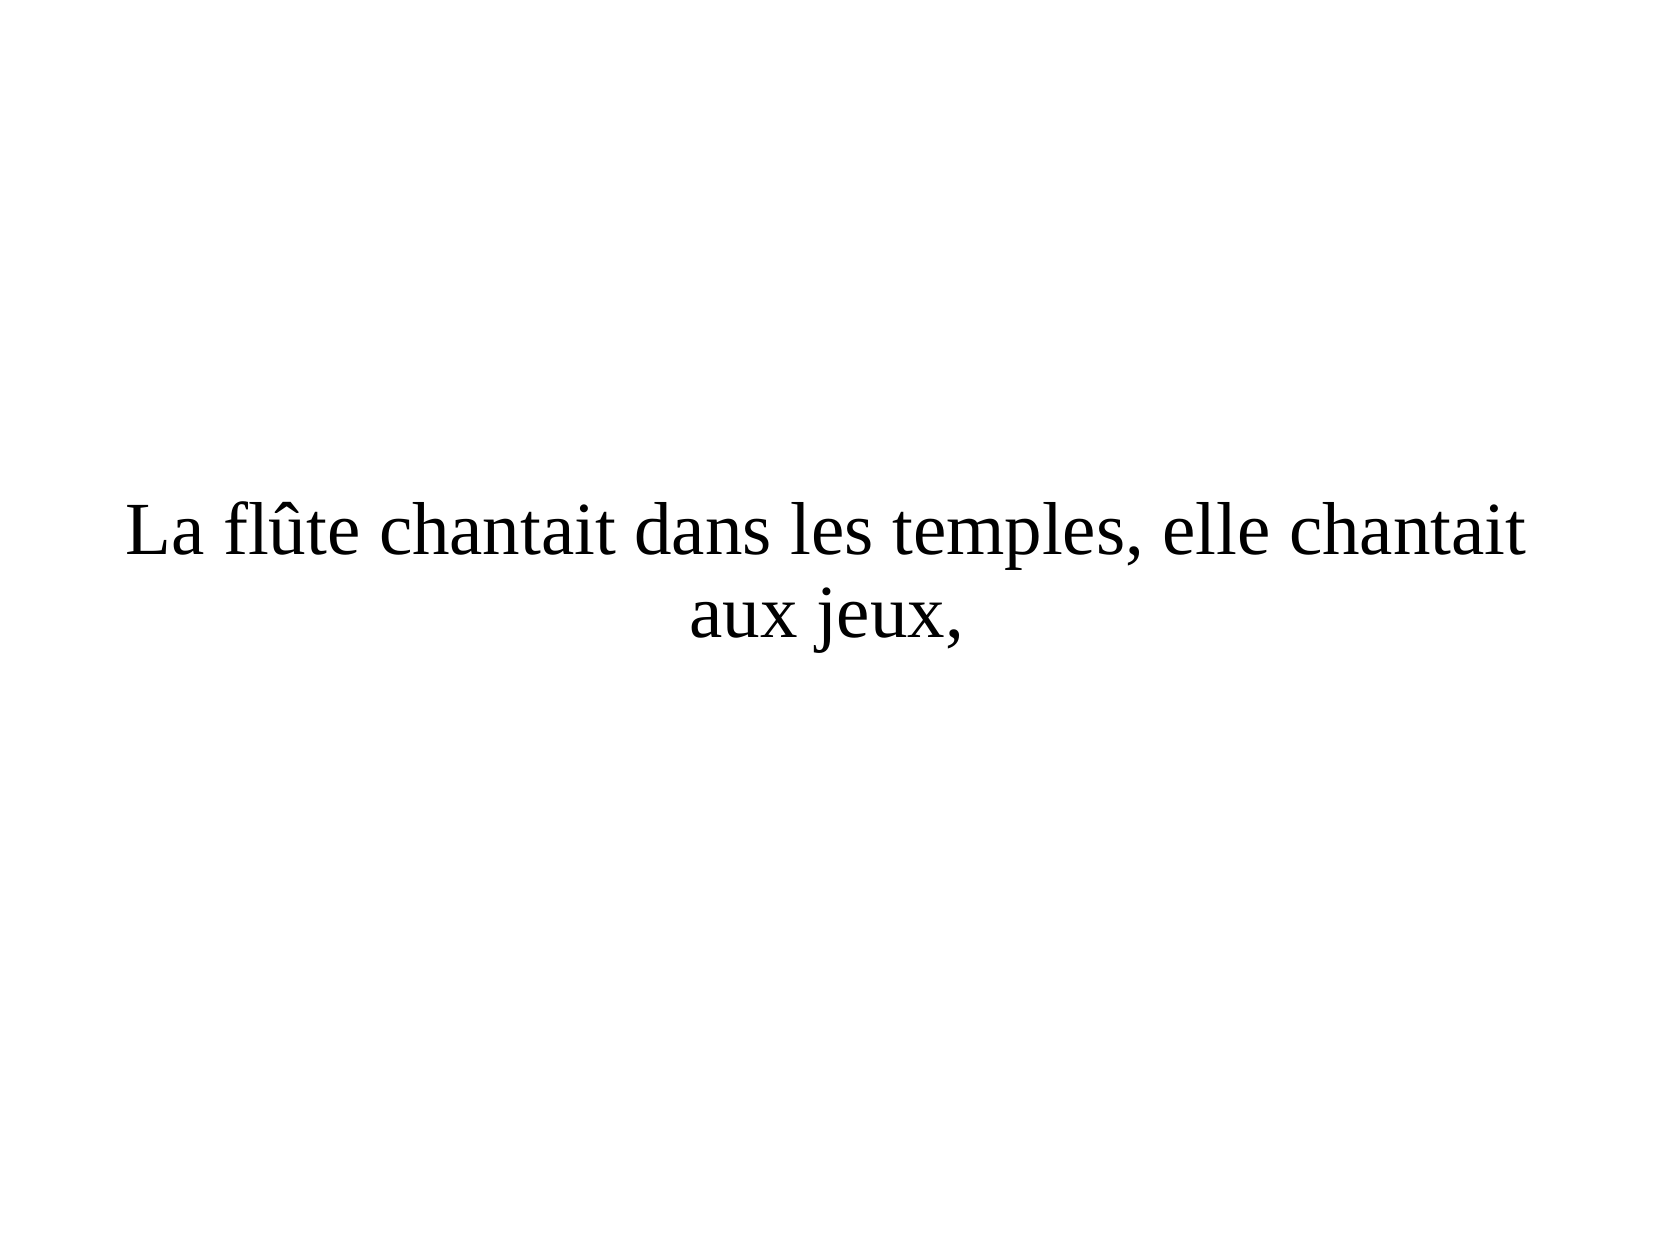

# La flûte chantait dans les temples, elle chantait aux jeux,